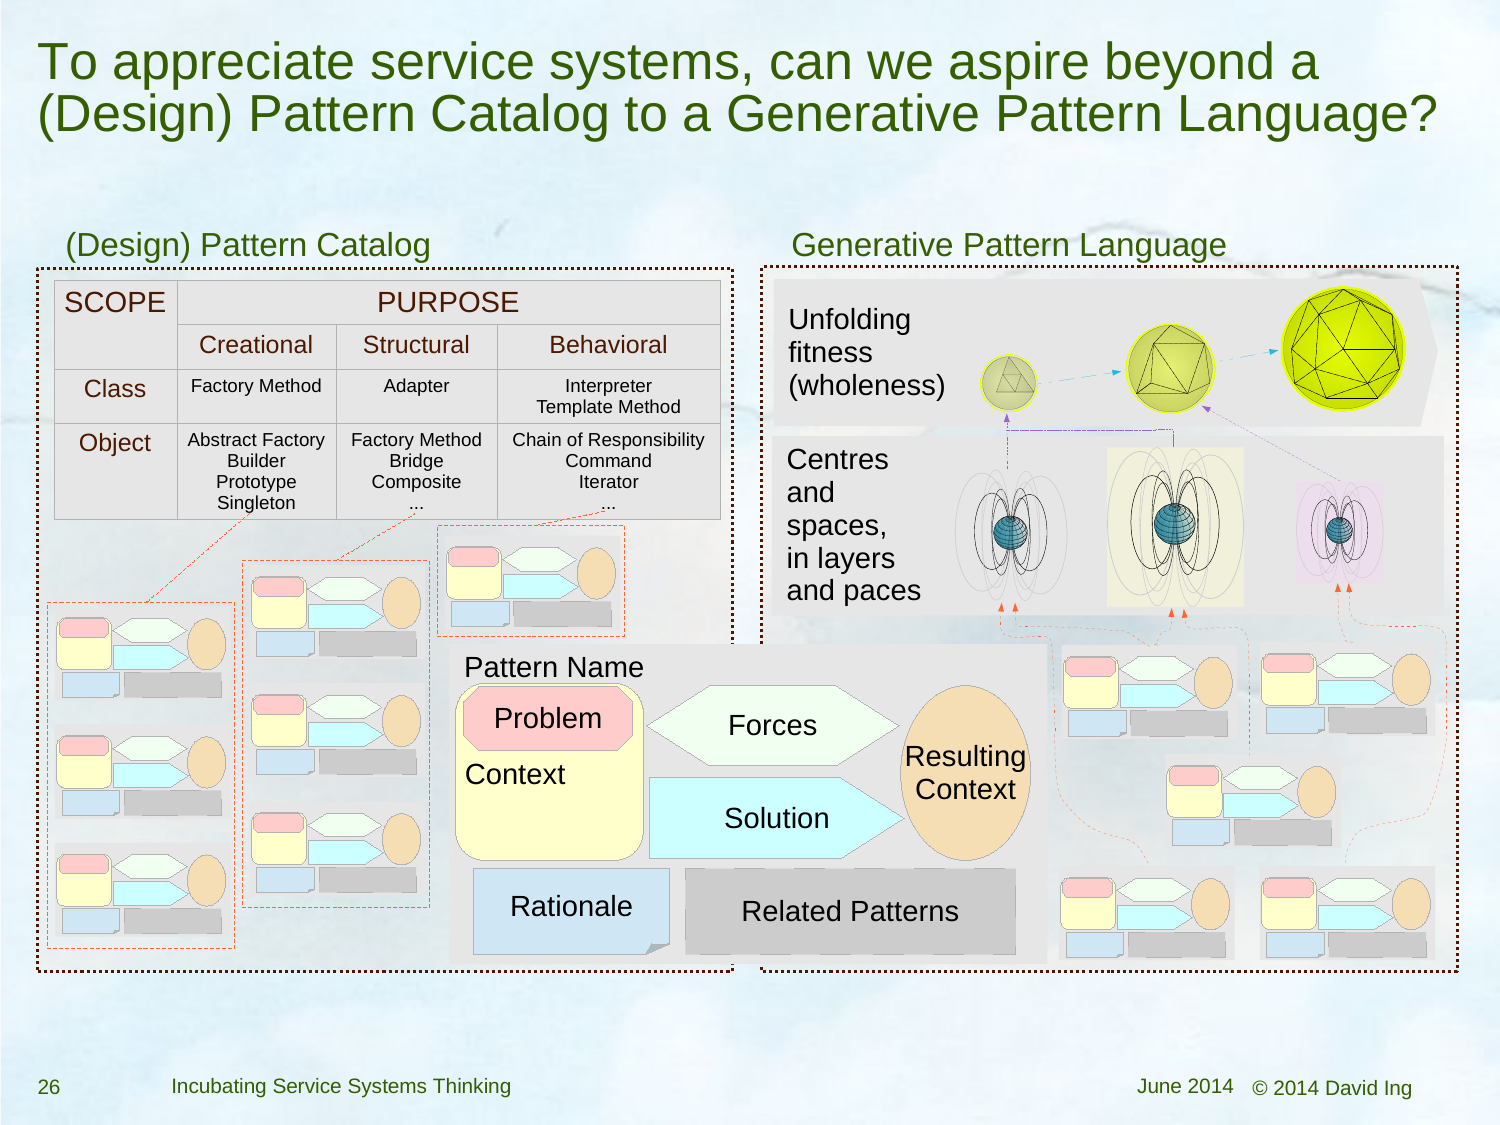

# To appreciate service systems, can we aspire beyond a (Design) Pattern Catalog to a Generative Pattern Language?
(Design) Pattern Catalog
Generative Pattern Language
Unfolding
fitness
(wholeness)
| SCOPE | PURPOSE | | |
| --- | --- | --- | --- |
| | Creational | Structural | Behavioral |
| Class | Factory Method | Adapter | Interpreter Template Method |
| Object | Abstract Factory Builder Prototype Singleton | Factory Method Bridge Composite ... | Chain of Responsibility Command Iterator ... |
Centres
and
spaces,
in layers
and paces
Pattern Name
Context
Forces
Resulting Context
Problem
Solution
Rationale
Related Patterns
Incubating Service Systems Thinking
June 2014
26